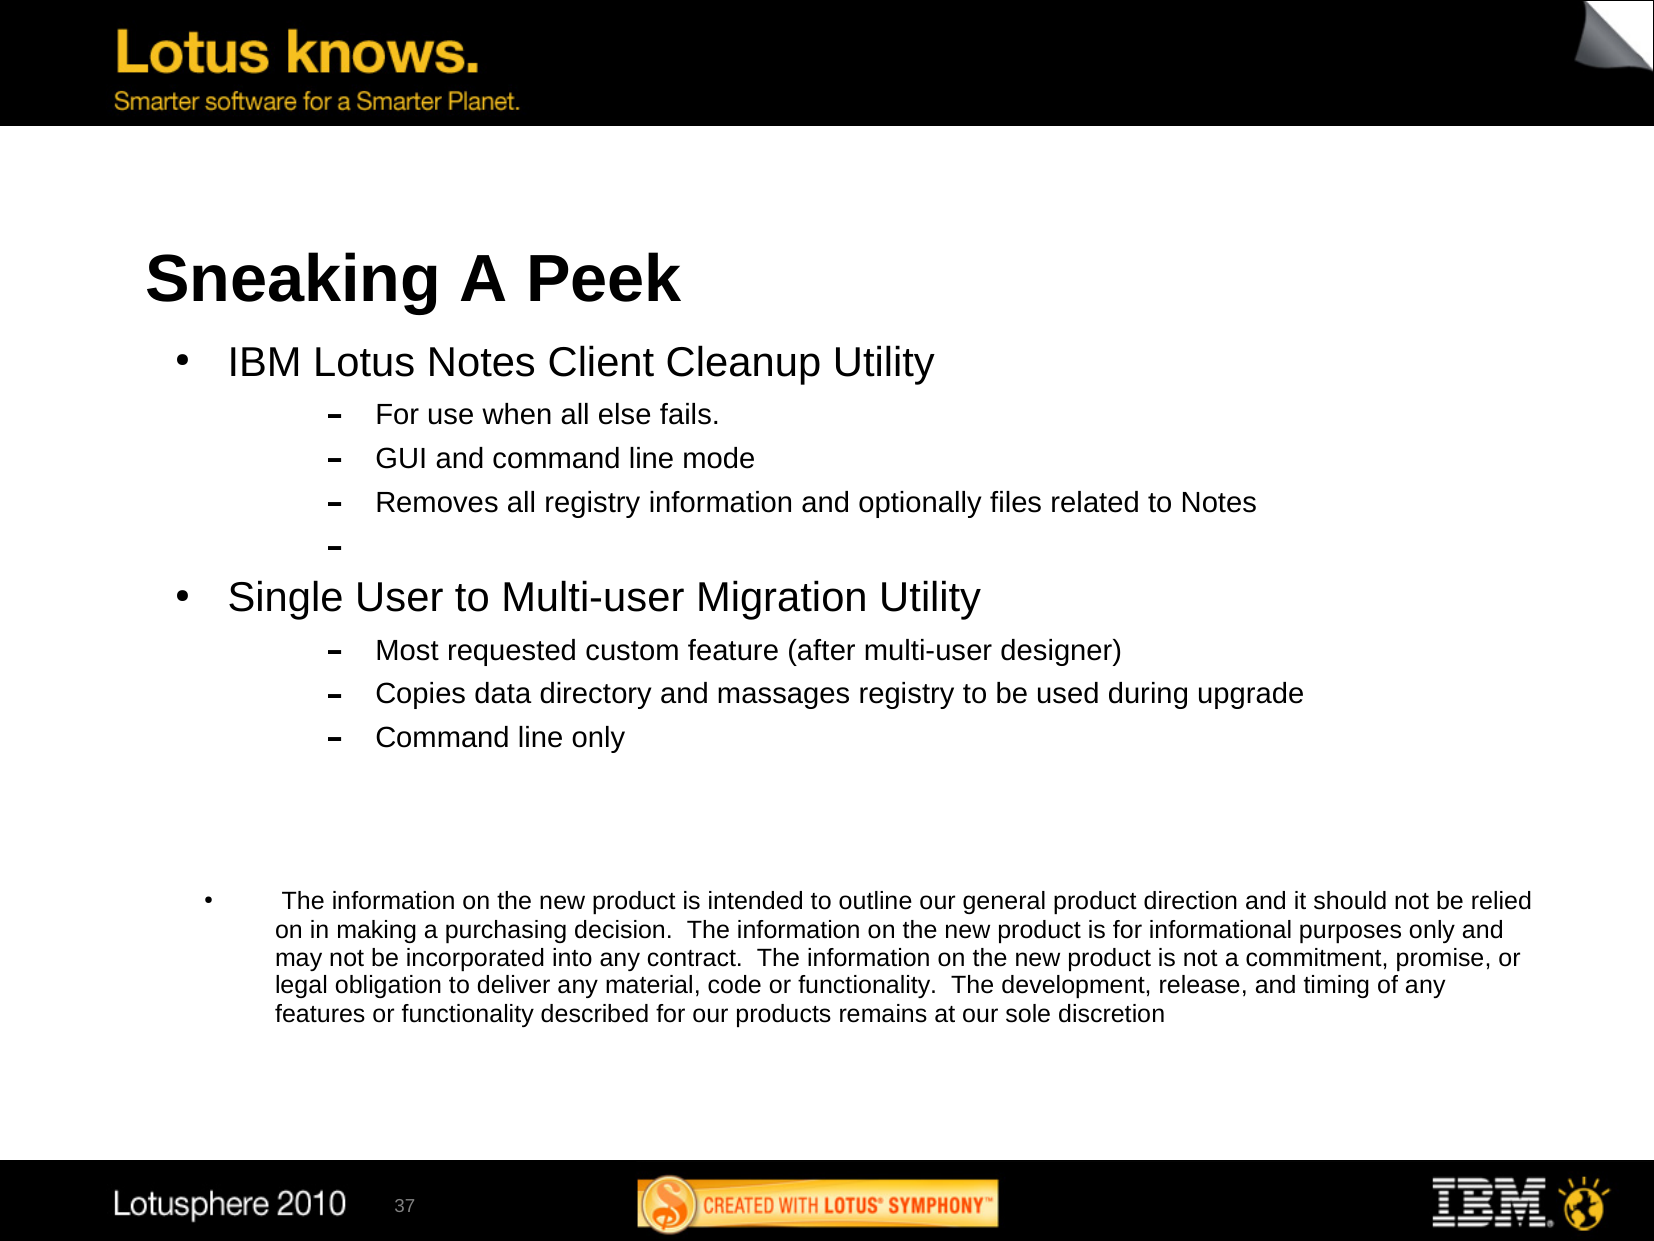

# Sneaking A Peek
IBM Lotus Notes Client Cleanup Utility
For use when all else fails.
GUI and command line mode
Removes all registry information and optionally files related to Notes
Single User to Multi-user Migration Utility
Most requested custom feature (after multi-user designer)
Copies data directory and massages registry to be used during upgrade
Command line only
 The information on the new product is intended to outline our general product direction and it should not be relied on in making a purchasing decision. The information on the new product is for informational purposes only and may not be incorporated into any contract. The information on the new product is not a commitment, promise, or legal obligation to deliver any material, code or functionality. The development, release, and timing of any features or functionality described for our products remains at our sole discretion
37